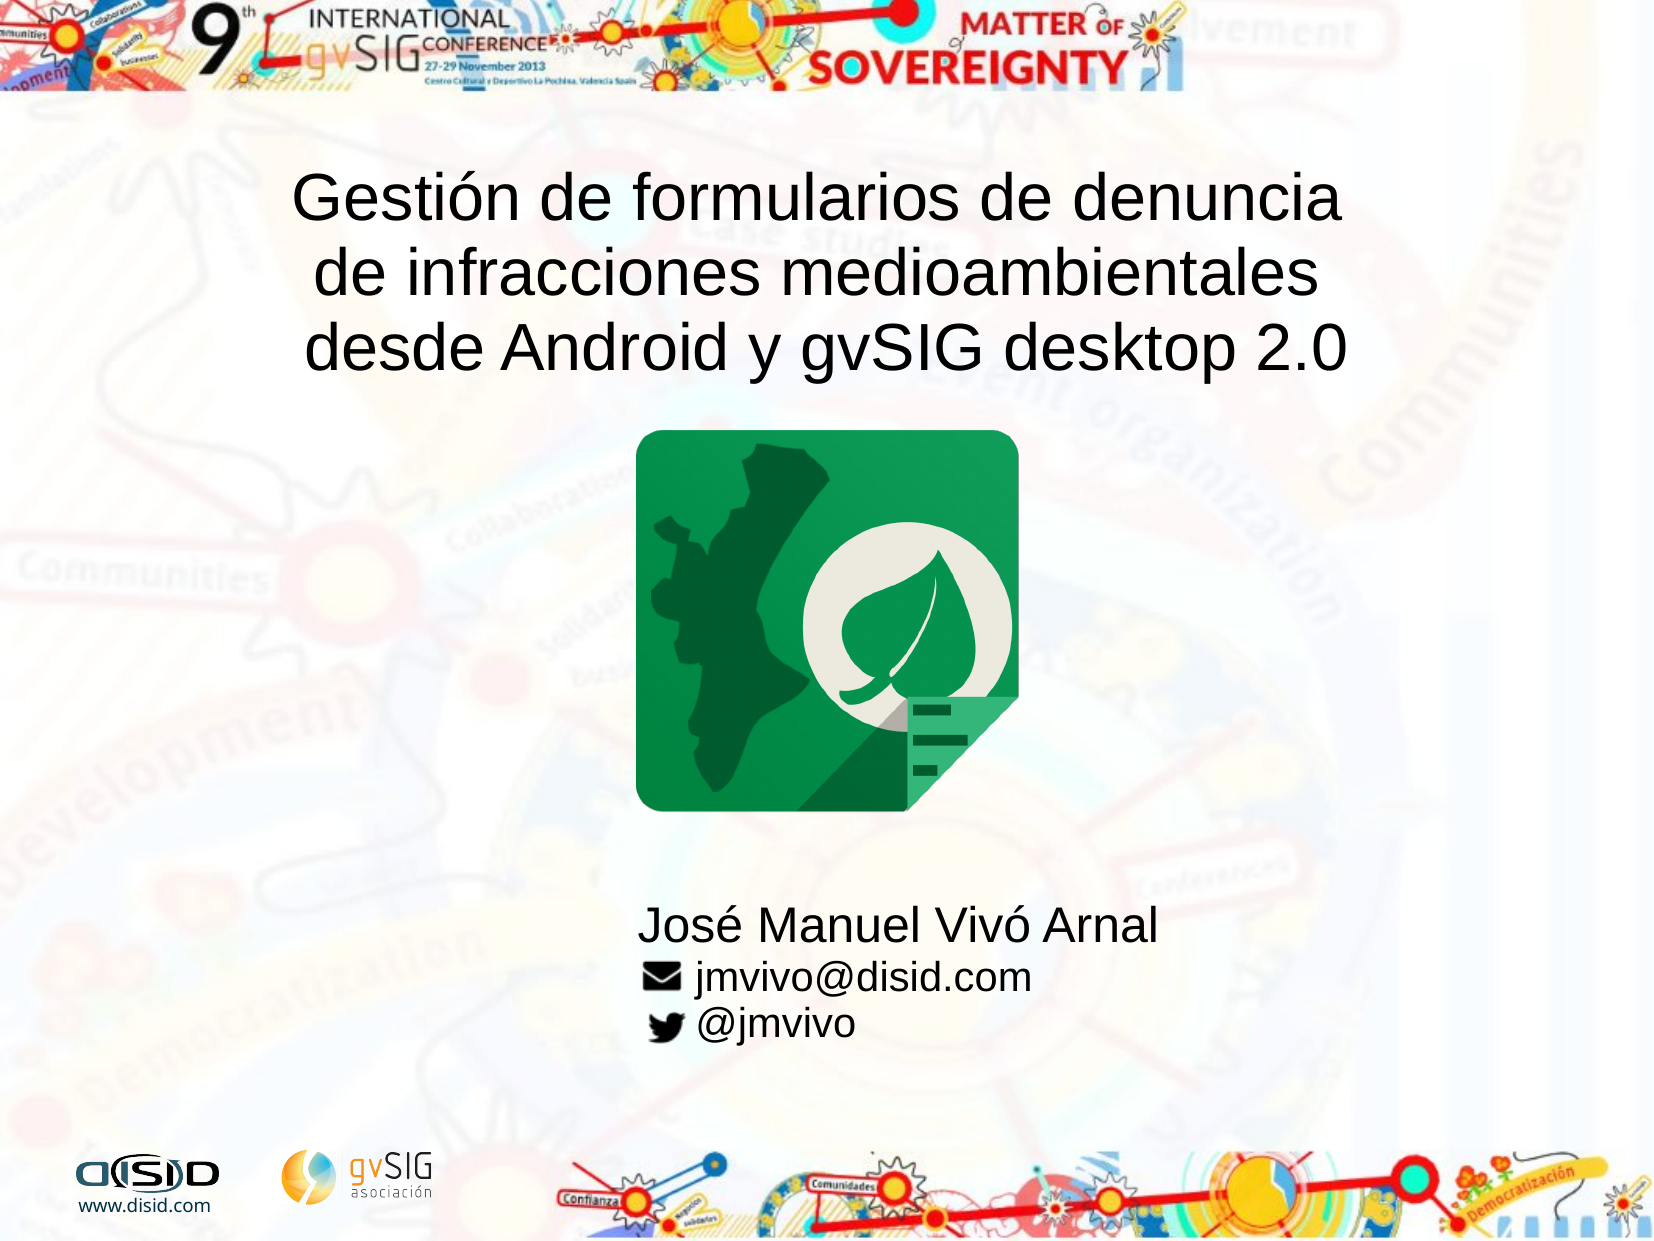

# Gestión de formularios de denuncia
de infracciones medioambientales
desde Android y gvSIG desktop 2.0
José Manuel Vivó Arnal
 jmvivo@disid.com
 @jmvivo